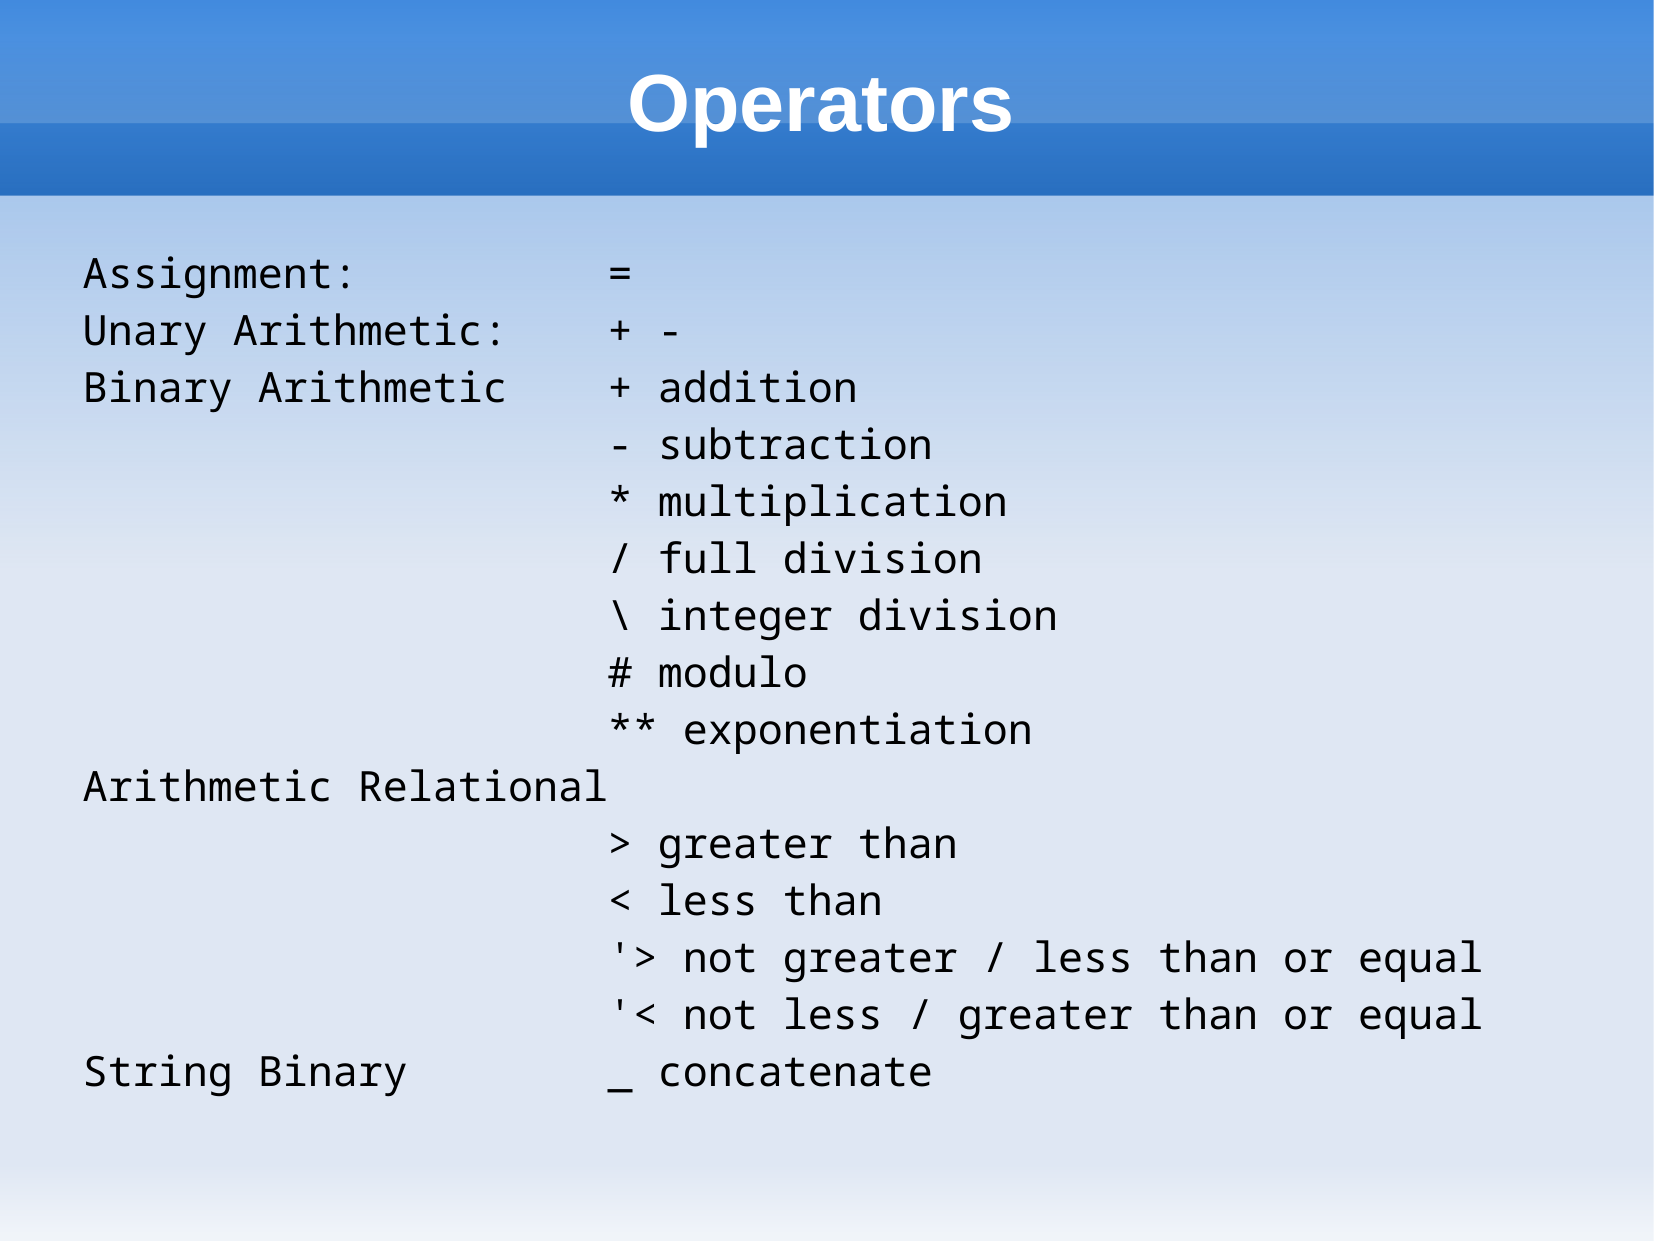

# Operators
Assignment: 			=
Unary Arithmetic: 	+ -
Binary Arithmetic		+ addition
							- subtraction
							* multiplication
							/ full division
							\ integer division
							# modulo
							** exponentiation
Arithmetic Relational
							> greater than
							< less than
							'> not greater / less than or equal
							'< not less / greater than or equal
String Binary			_ concatenate